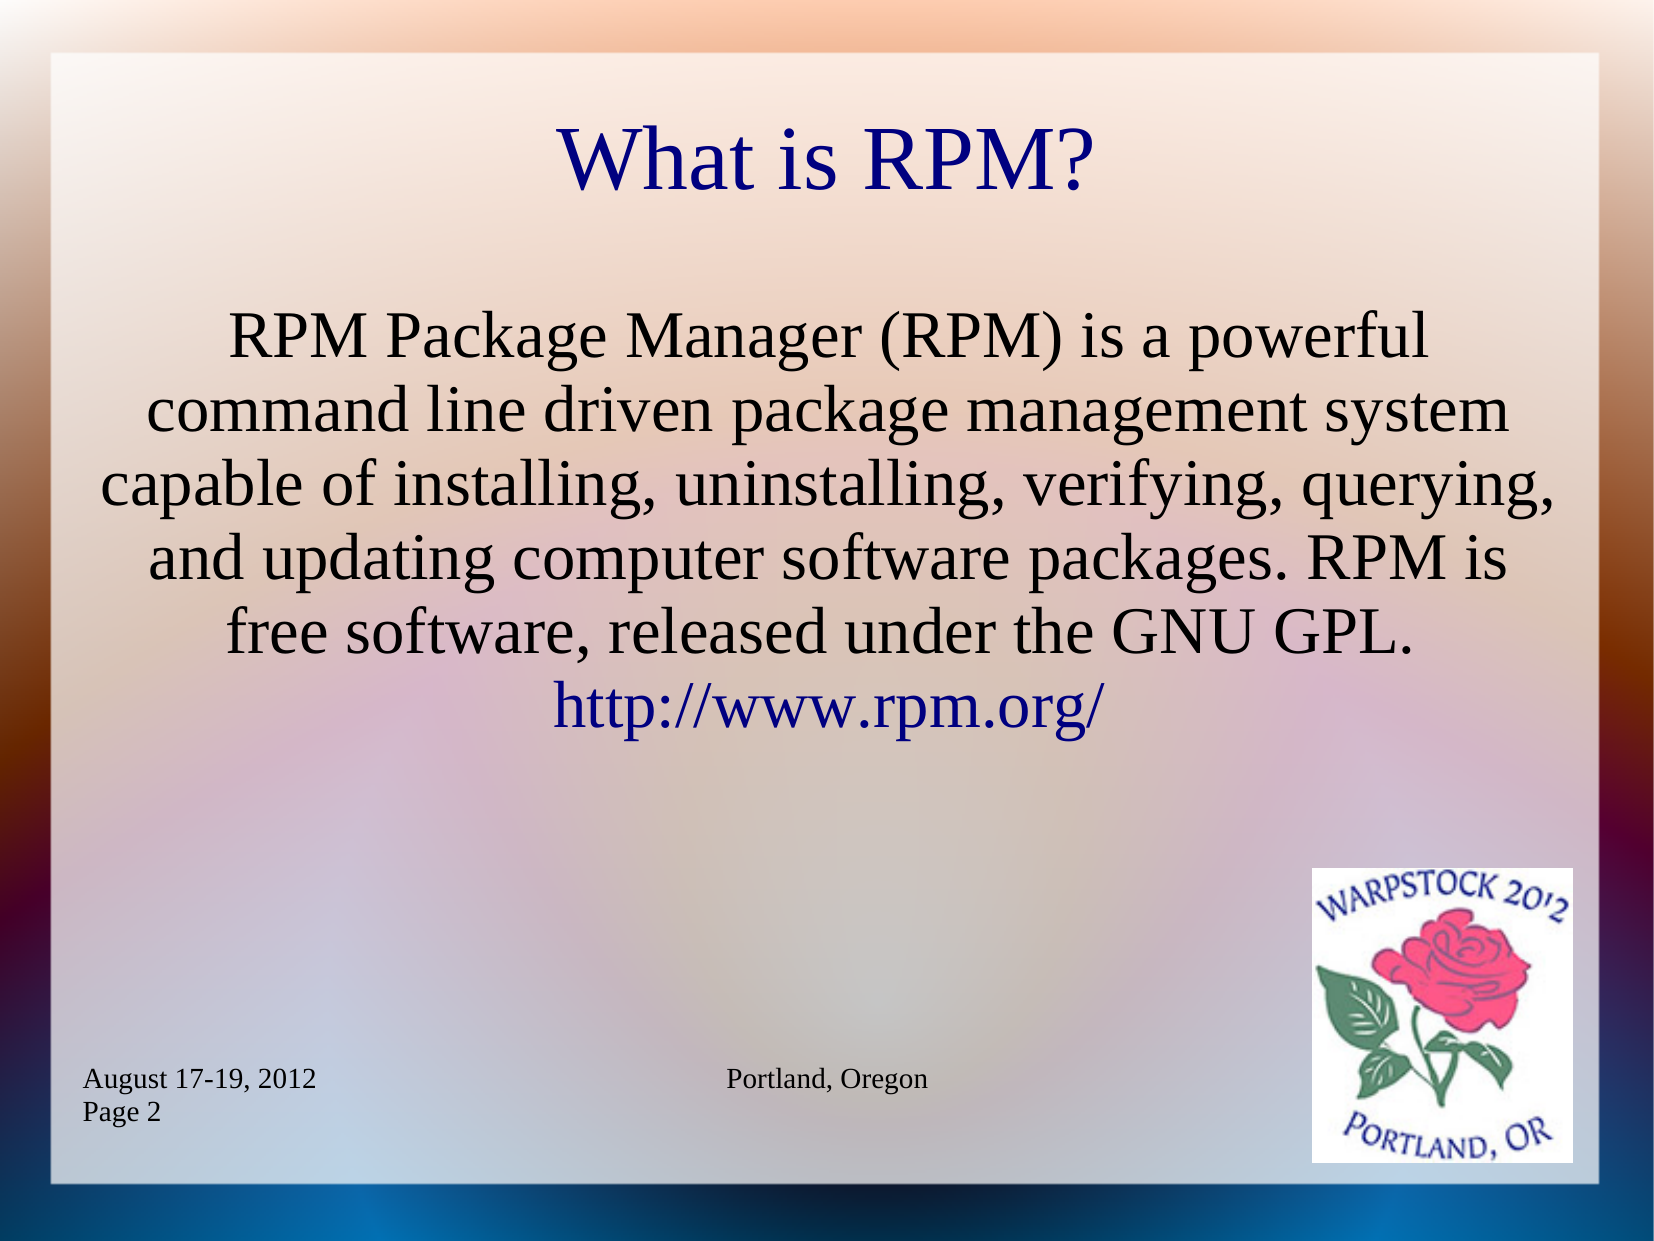

# What is RPM?
RPM Package Manager (RPM) is a powerful command line driven package management system capable of installing, uninstalling, verifying, querying, and updating computer software packages. RPM is free software, released under the GNU GPL.
http://www.rpm.org/
August 17-19, 2012
Portland, Oregon